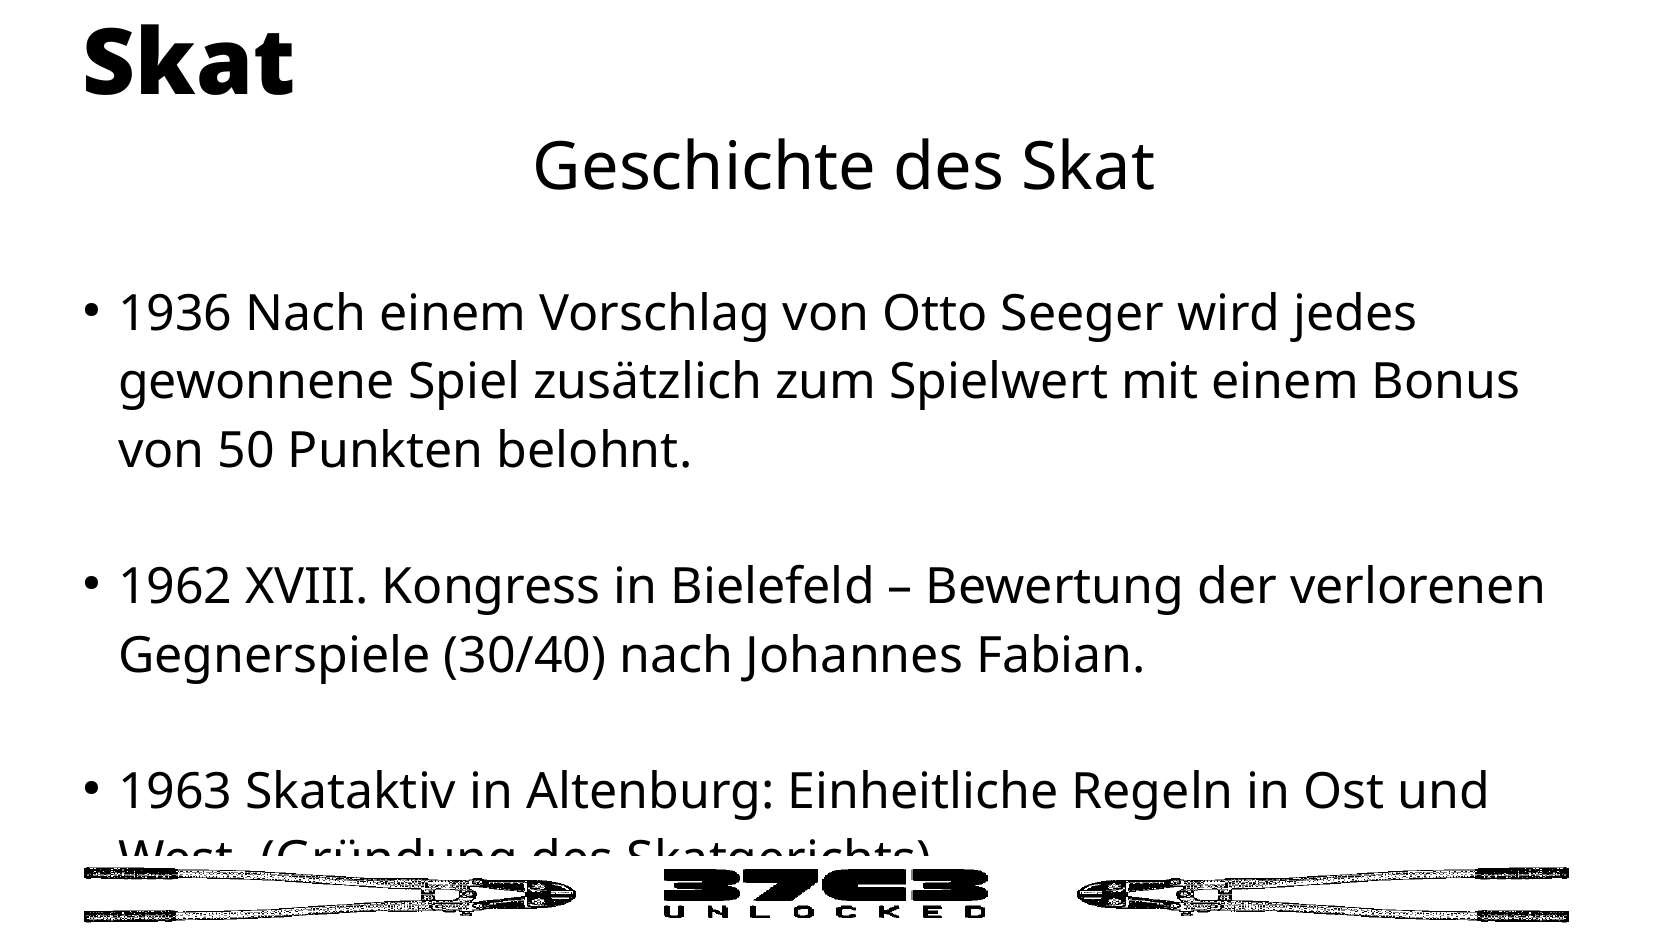

# Skat
Geschichte des Skat
1936 Nach einem Vorschlag von Otto Seeger wird jedes gewonnene Spiel zusätzlich zum Spielwert mit einem Bonus von 50 Punkten belohnt.
1962 XVIII. Kongress in Bielefeld – Bewertung der verlorenen Gegnerspiele (30/40) nach Johannes Fabian.
1963 Skataktiv in Altenburg: Einheitliche Regeln in Ost und West. (Gründung des Skatgerichts)